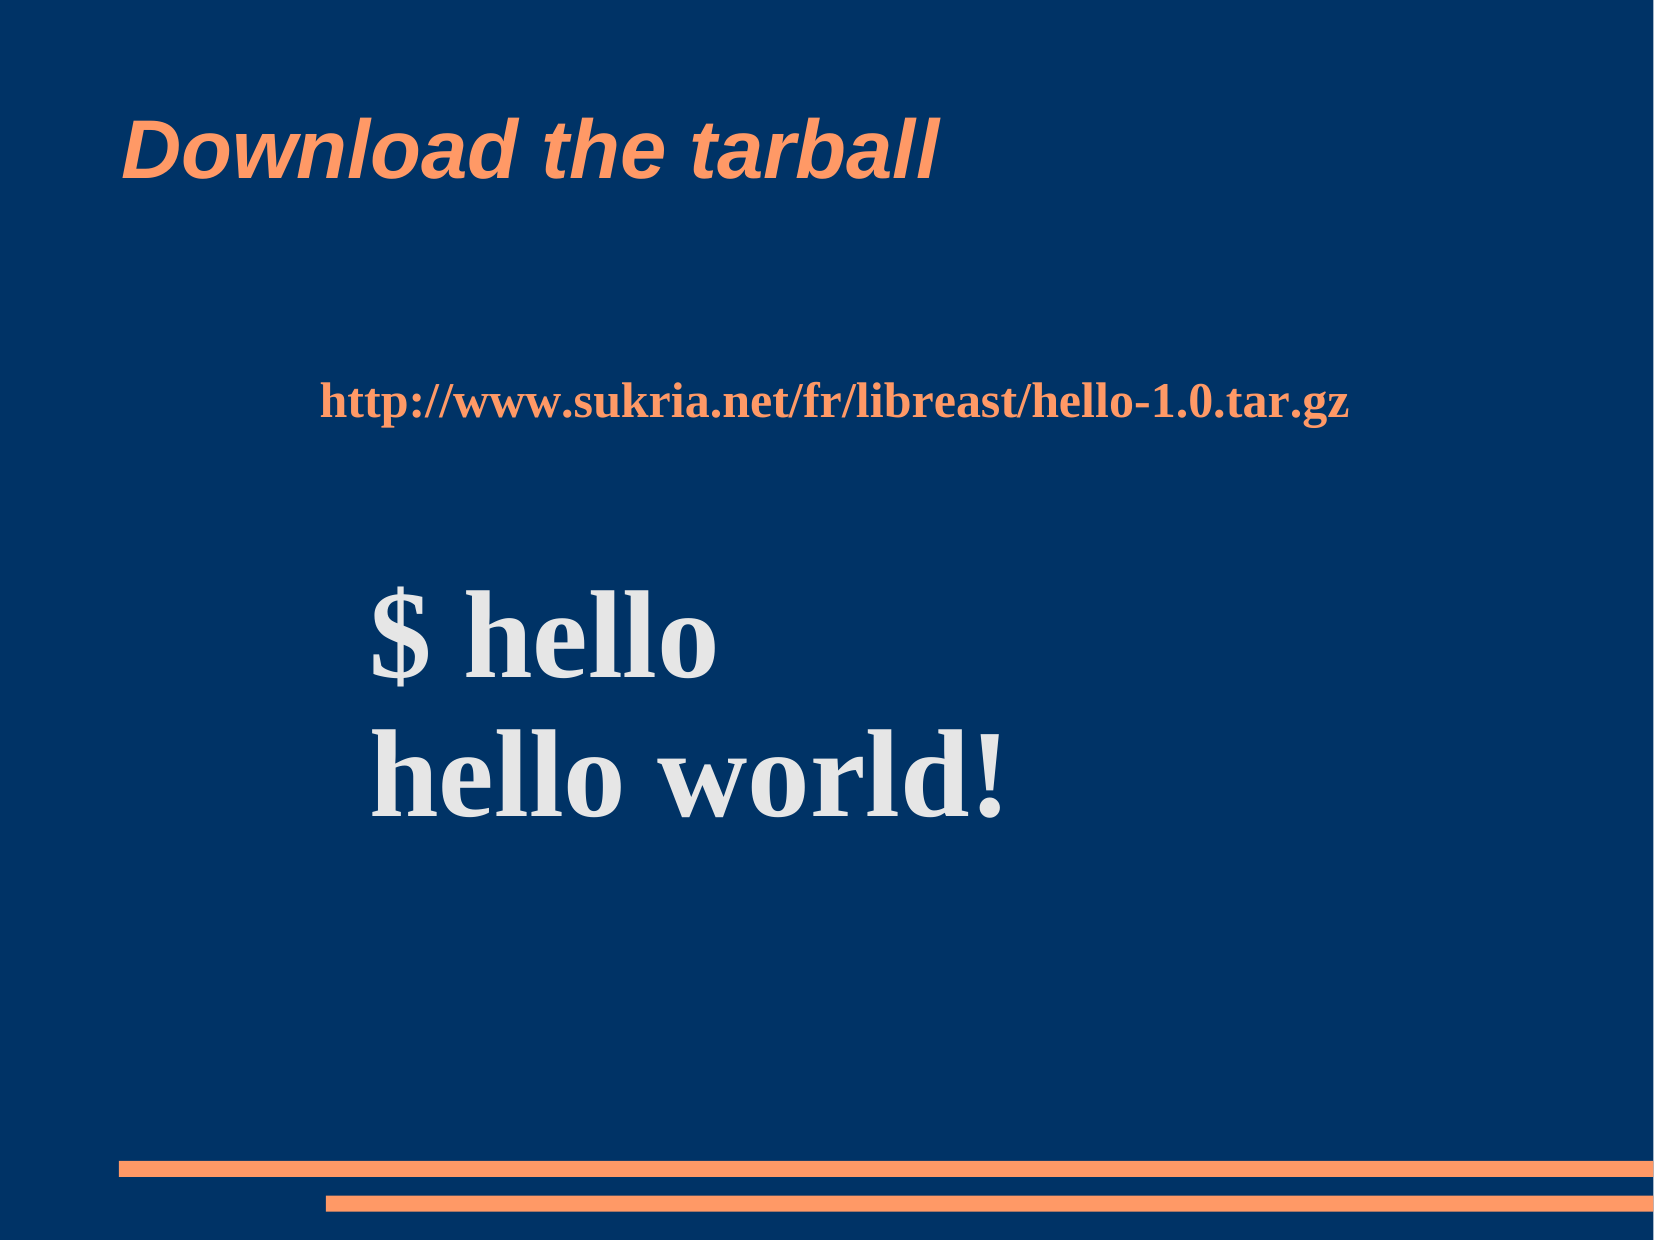

# Download the tarball
http://www.sukria.net/fr/libreast/hello-1.0.tar.gz
$ hello
hello world!